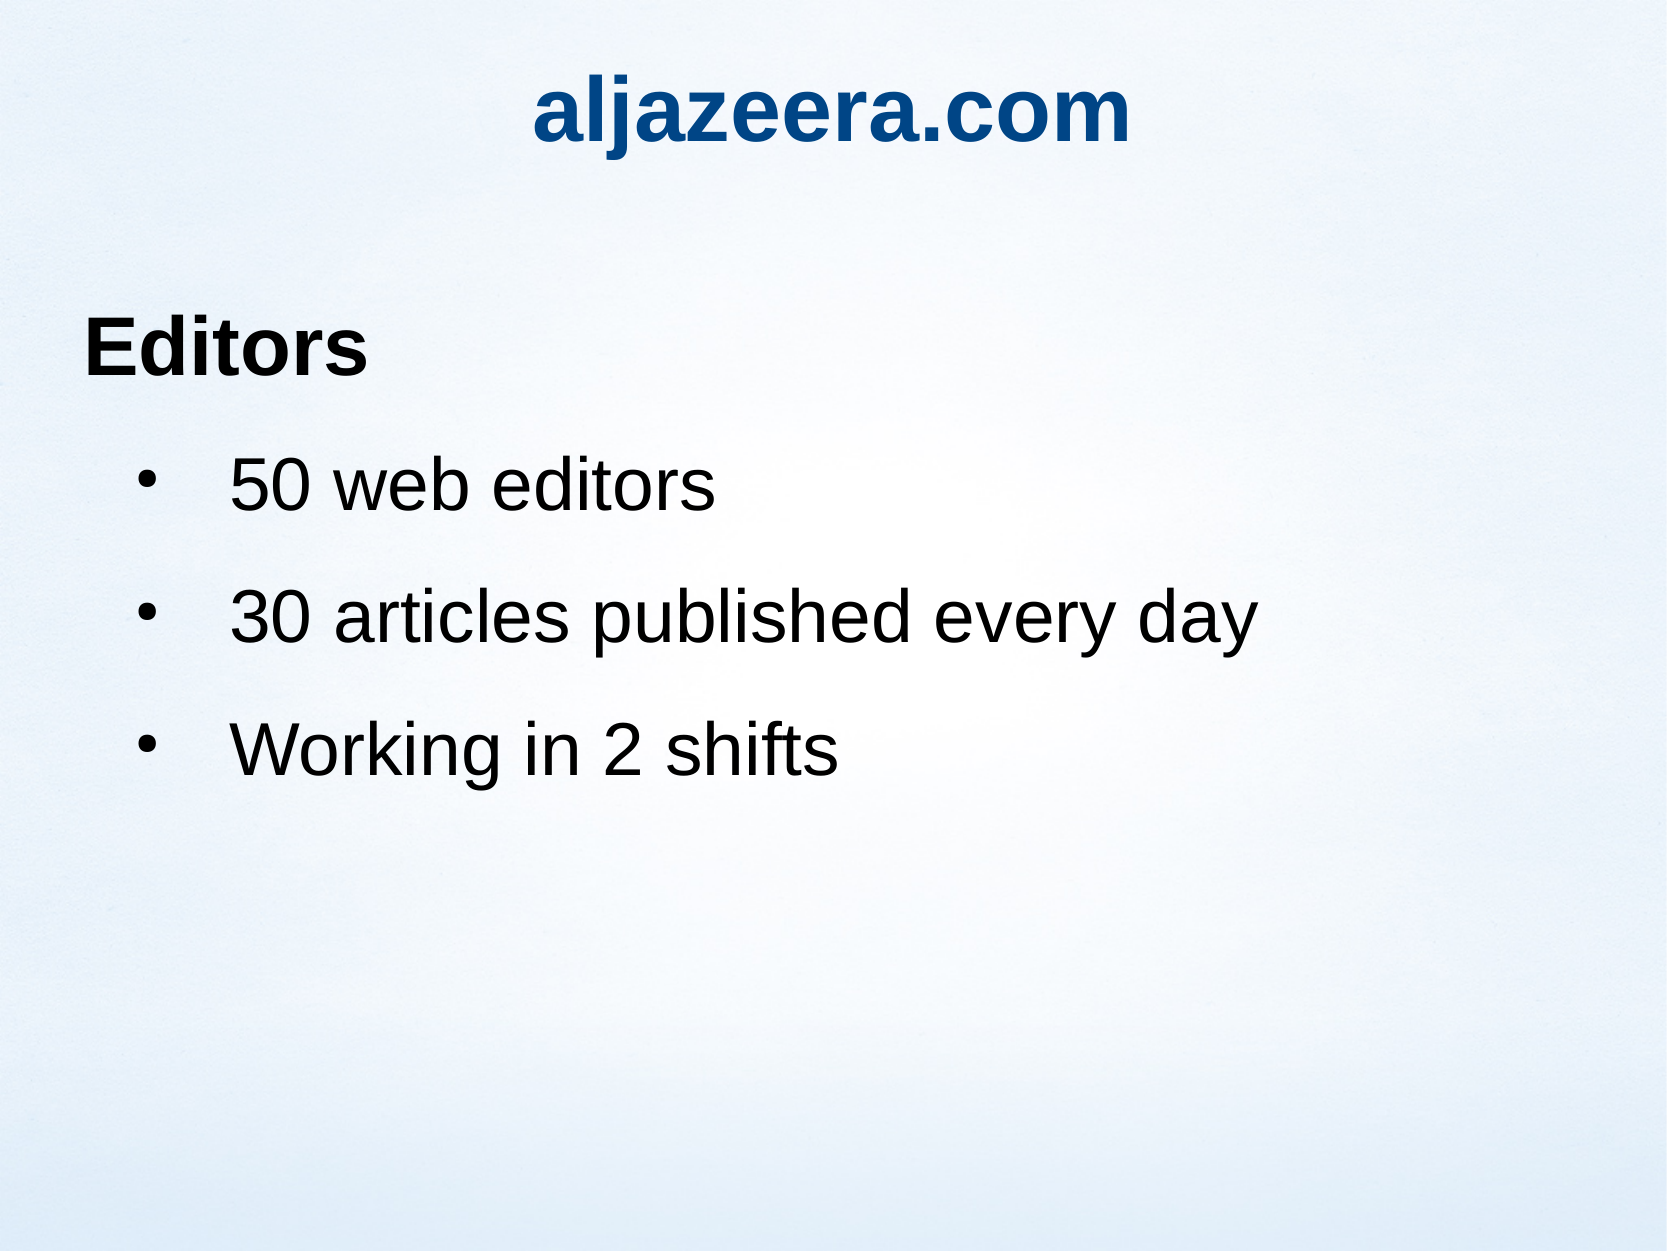

# aljazeera.com
Editors
50 web editors
30 articles published every day
Working in 2 shifts